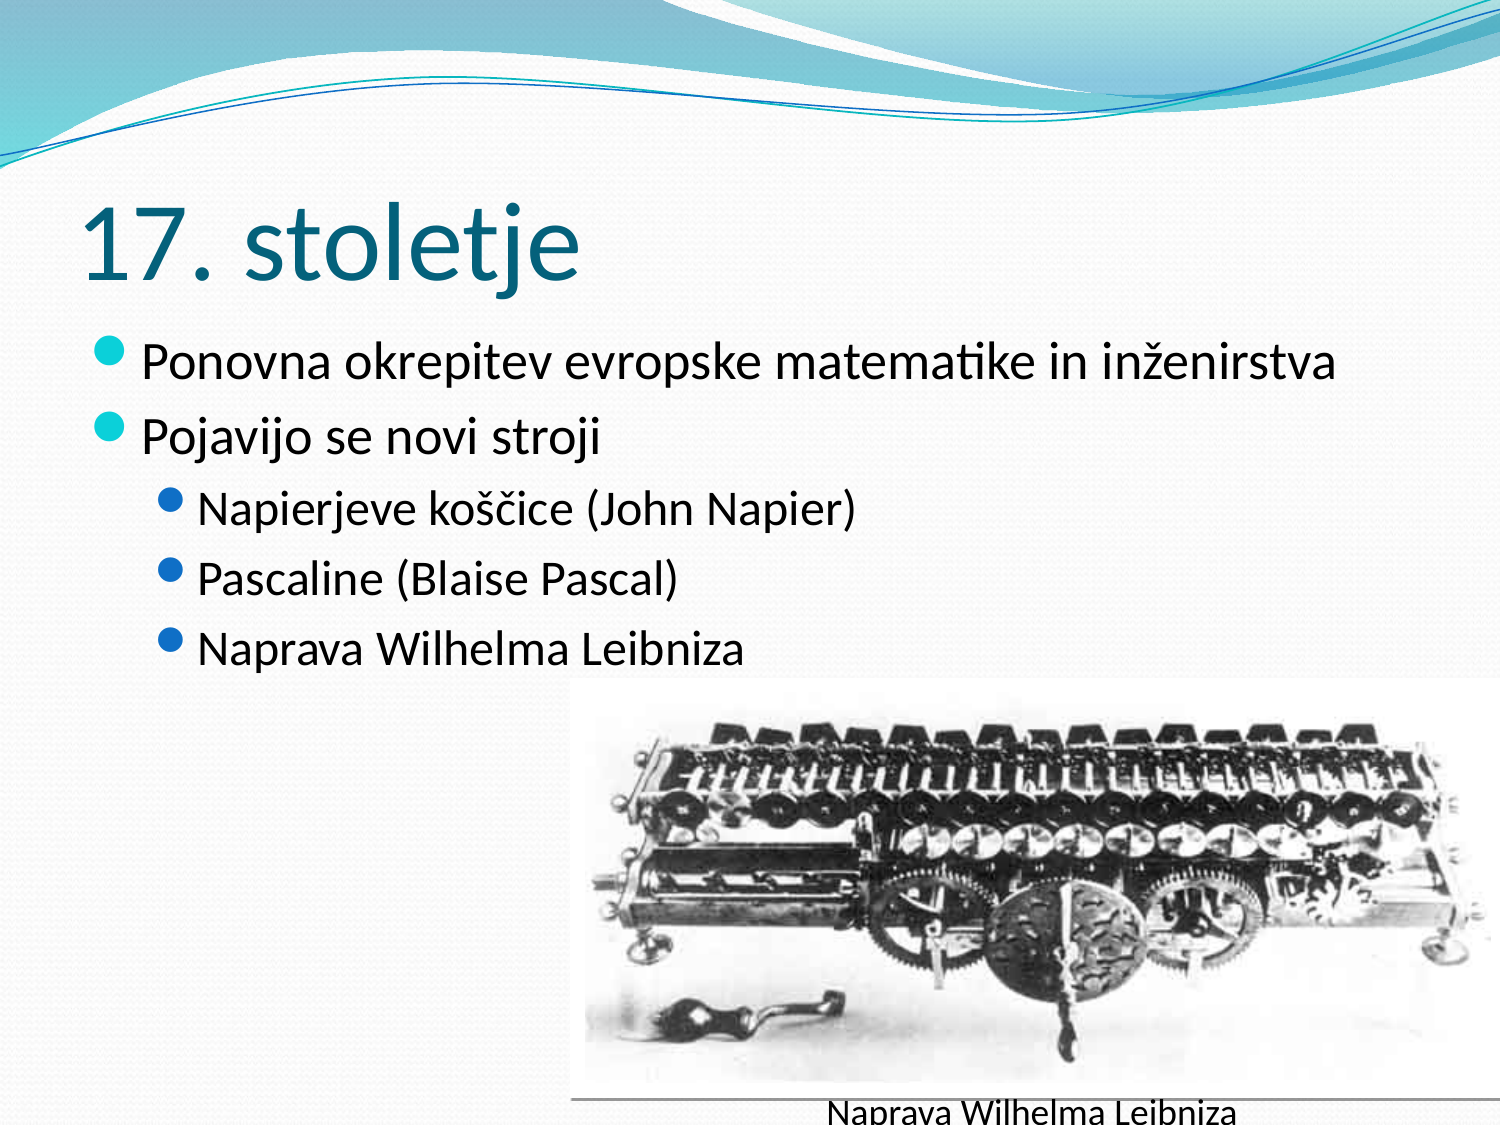

# 17. stoletje
Ponovna okrepitev evropske matematike in inženirstva
Pojavijo se novi stroji
Napierjeve koščice (John Napier)
Pascaline (Blaise Pascal)
Naprava Wilhelma Leibniza
Naprava Wilhelma Leibniza